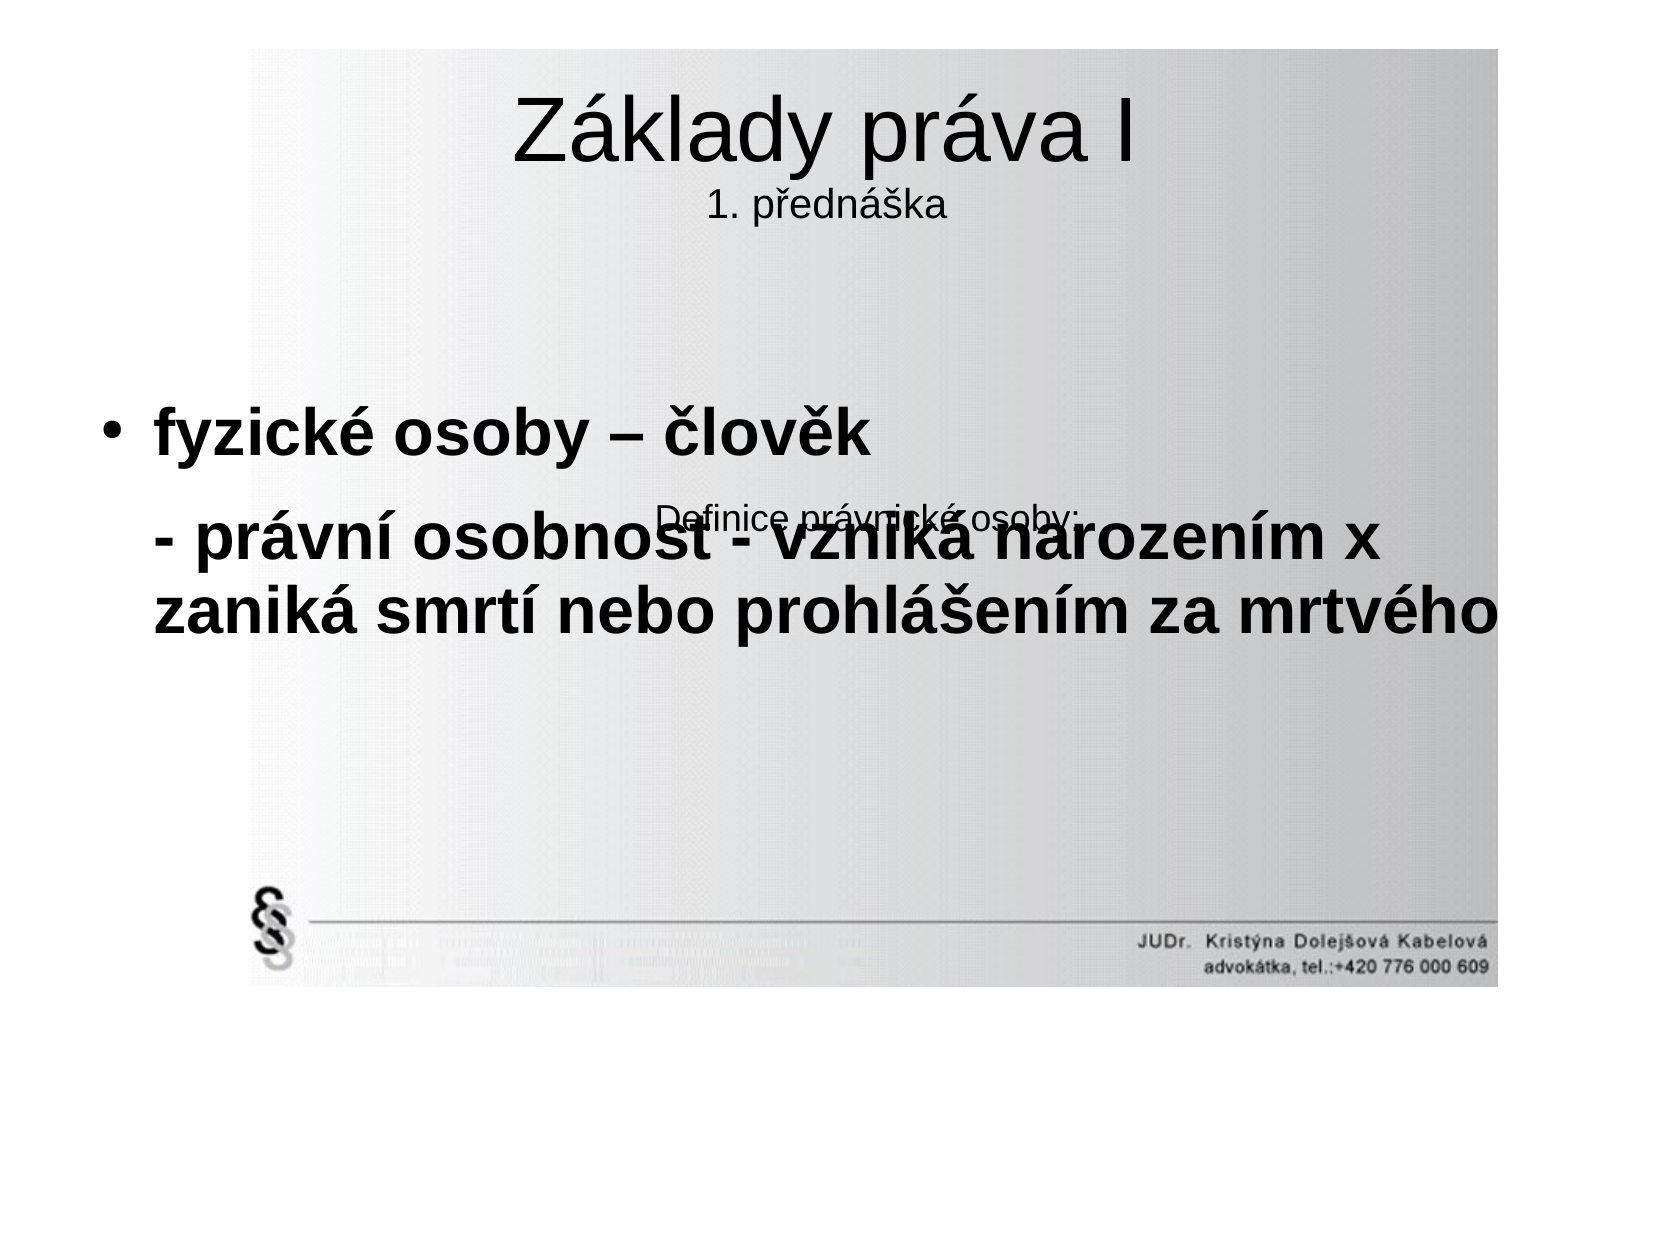

# Základy práva I 1. přednáška
fyzické osoby – člověk
- právní osobnost - vzniká narozením x zaniká smrtí nebo prohlášením za mrtvého